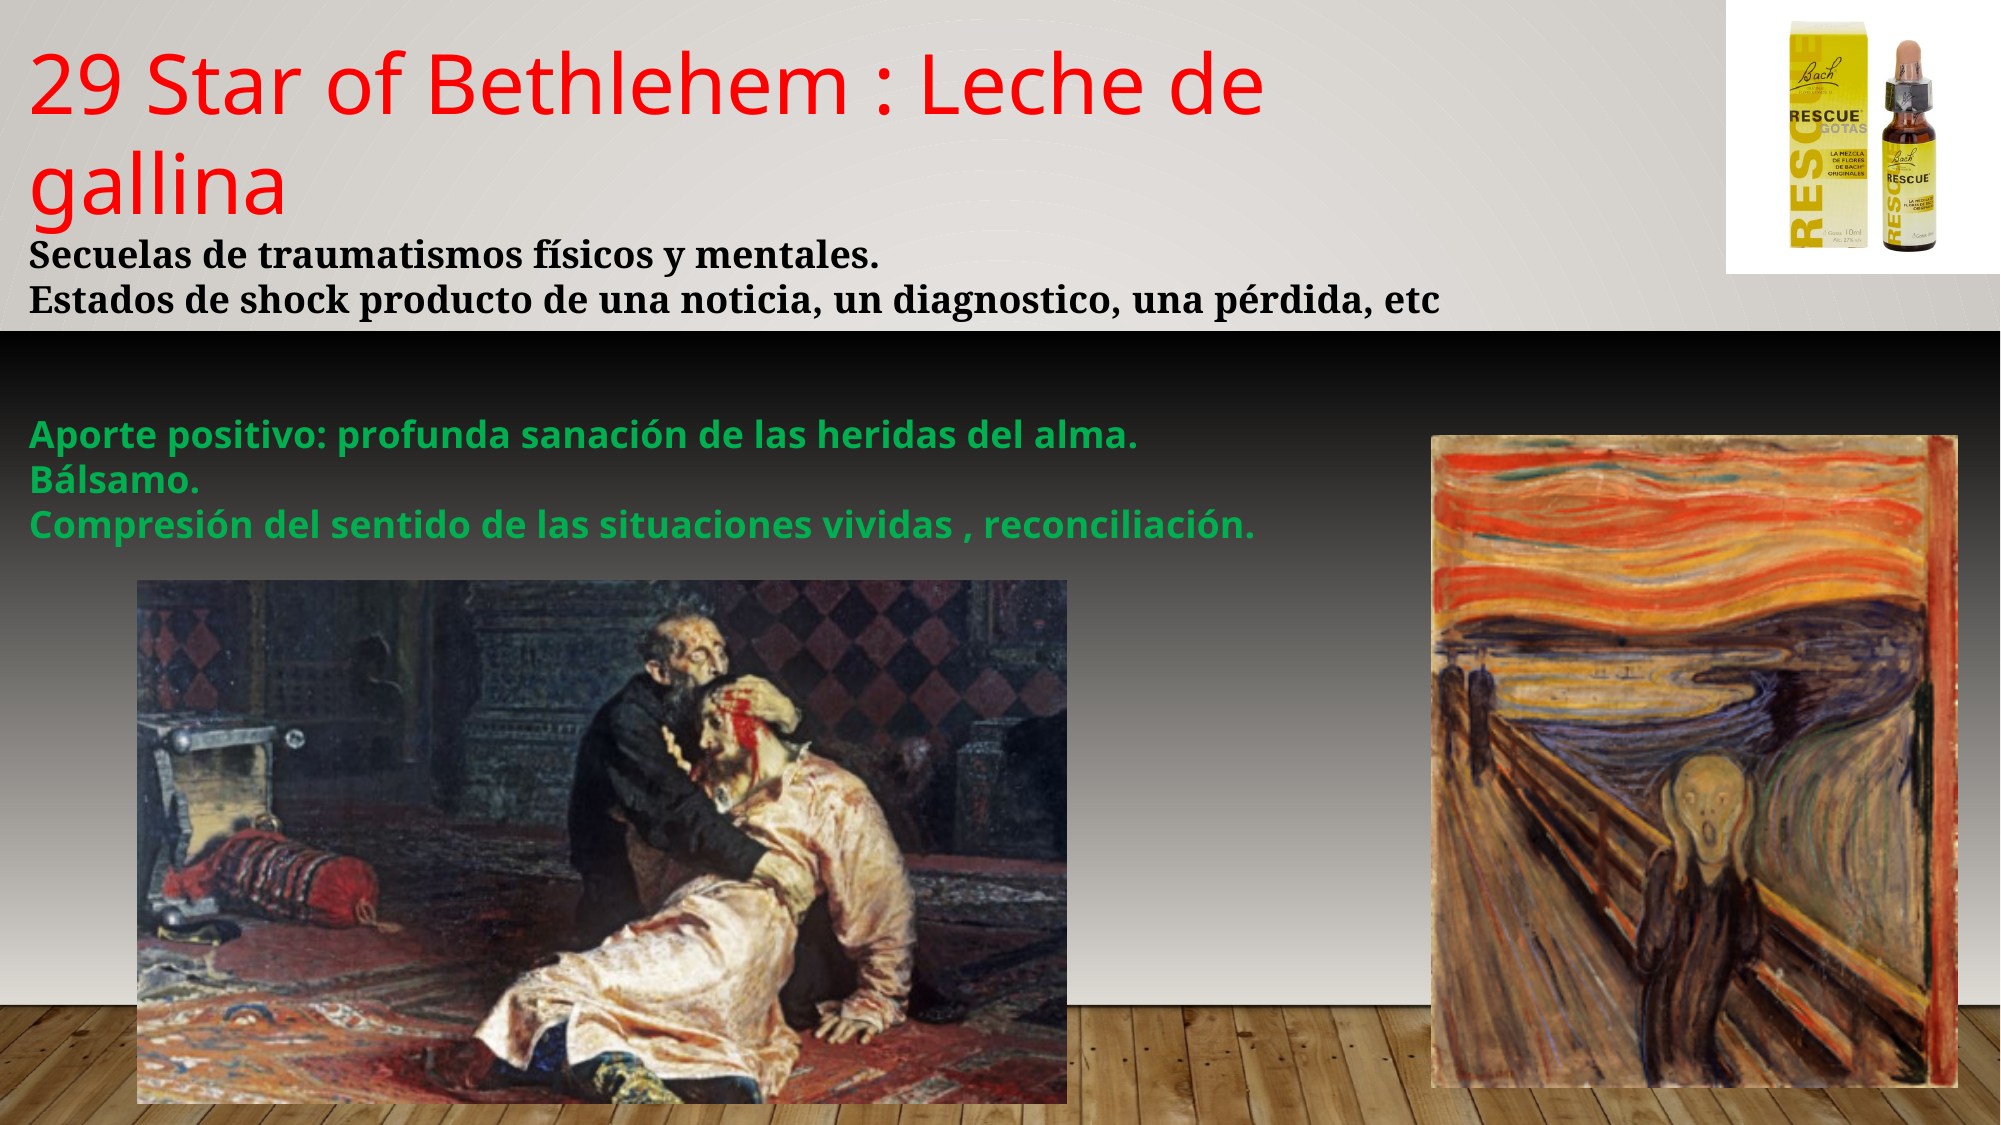

29 Star of Bethlehem : Leche de gallina
Secuelas de traumatismos físicos y mentales.
Estados de shock producto de una noticia, un diagnostico, una pérdida, etc
Aporte positivo: profunda sanación de las heridas del alma.
Bálsamo.
Compresión del sentido de las situaciones vividas , reconciliación.